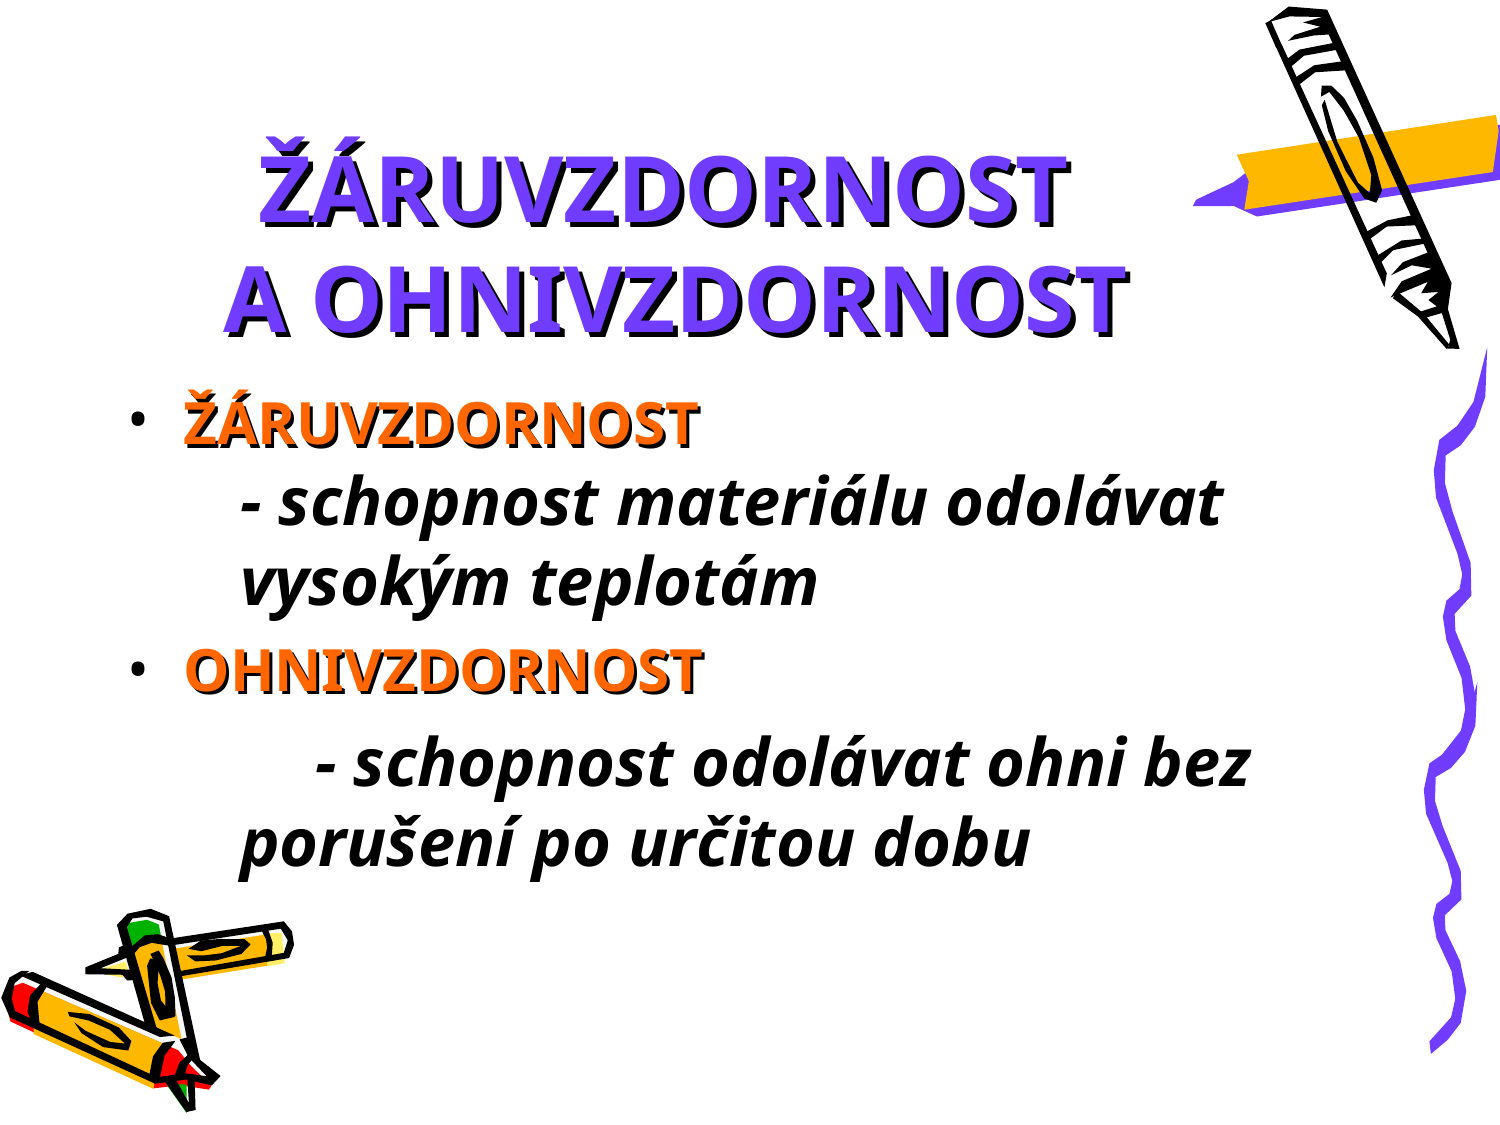

# ŽÁRUVZDORNOST A OHNIVZDORNOST
ŽÁRUVZDORNOST
- schopnost materiálu odolávat vysokým teplotám
OHNIVZDORNOST
	- schopnost odolávat ohni bez porušení po určitou dobu